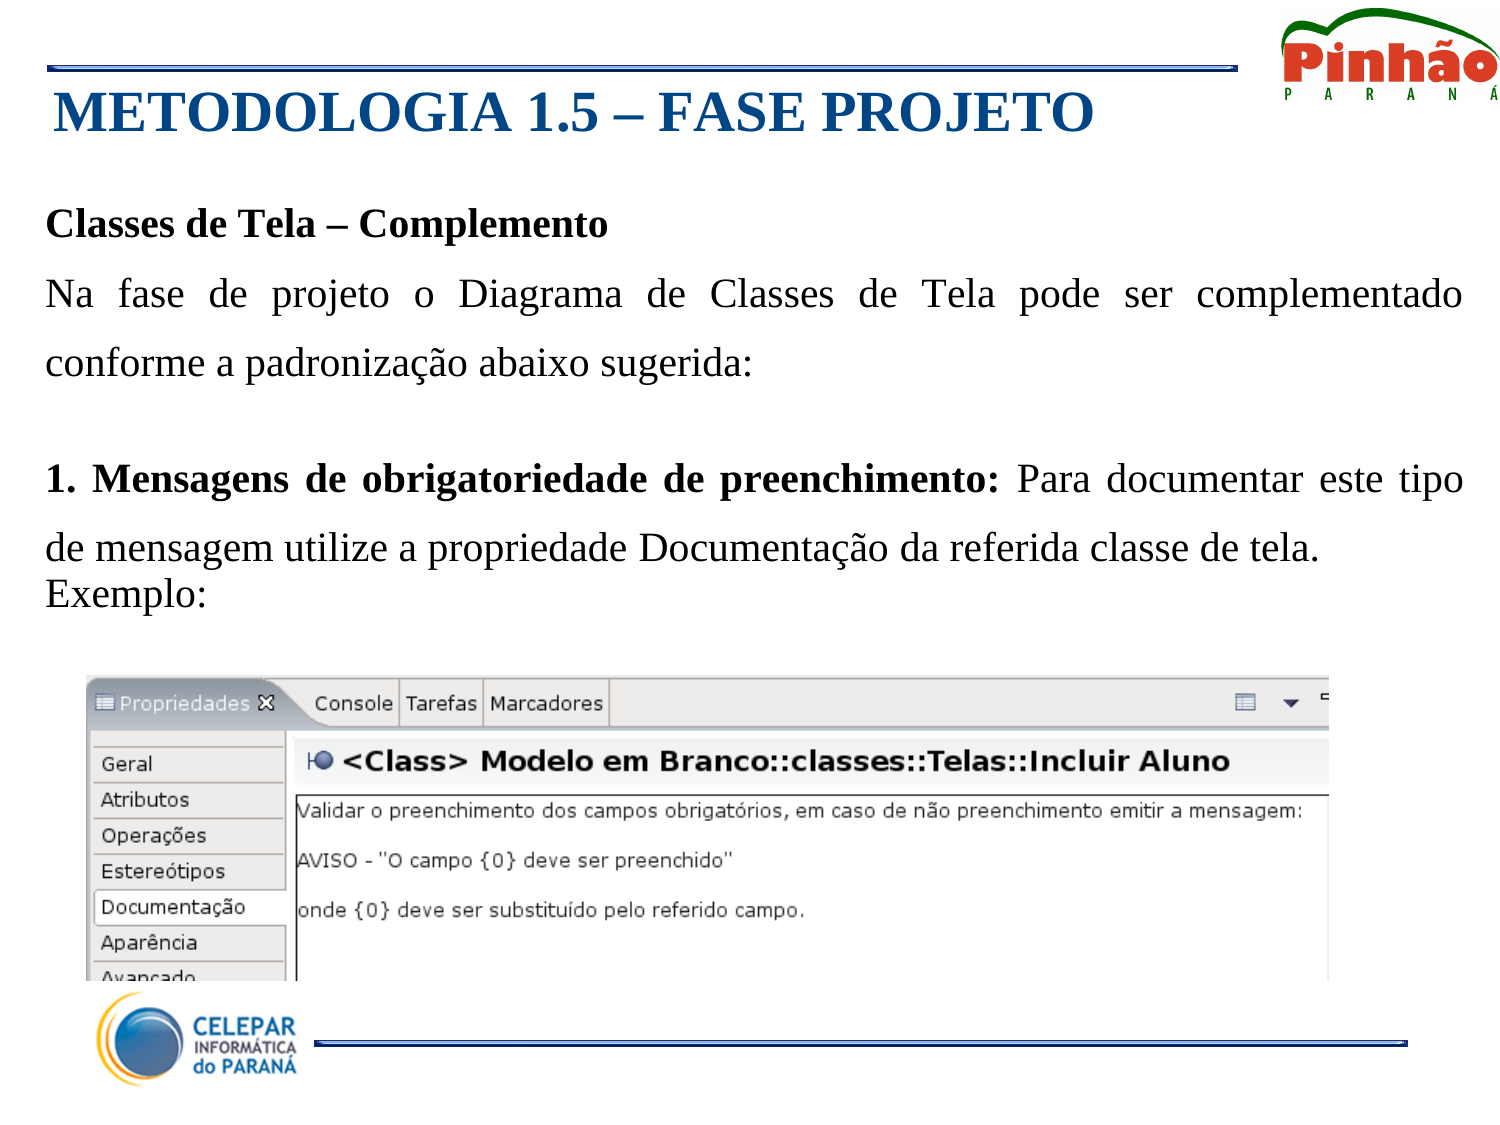

METODOLOGIA 1.5 – FASE PROJETO
Classes de Tela – Complemento
Na fase de projeto o Diagrama de Classes de Tela pode ser complementado conforme a padronização abaixo sugerida:
1. Mensagens de obrigatoriedade de preenchimento: Para documentar este tipo de mensagem utilize a propriedade Documentação da referida classe de tela.
Exemplo: